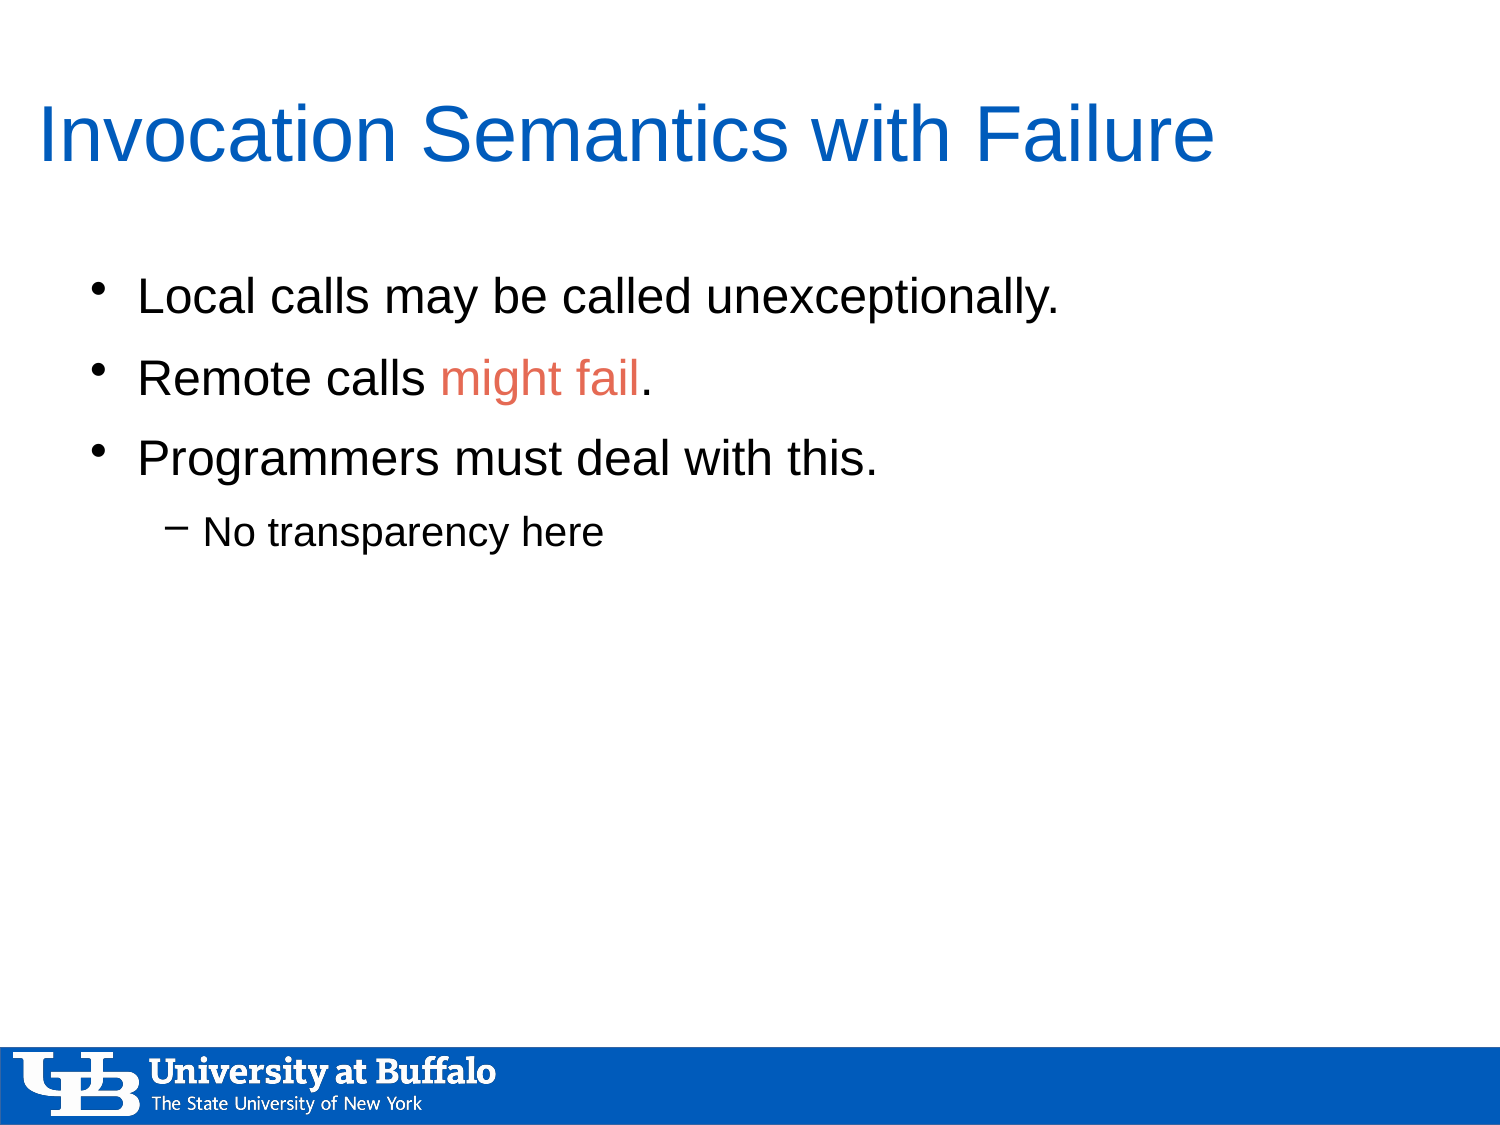

# Invocation Semantics with Failure
Local calls may be called unexceptionally.
Remote calls might fail.
Programmers must deal with this.
No transparency here